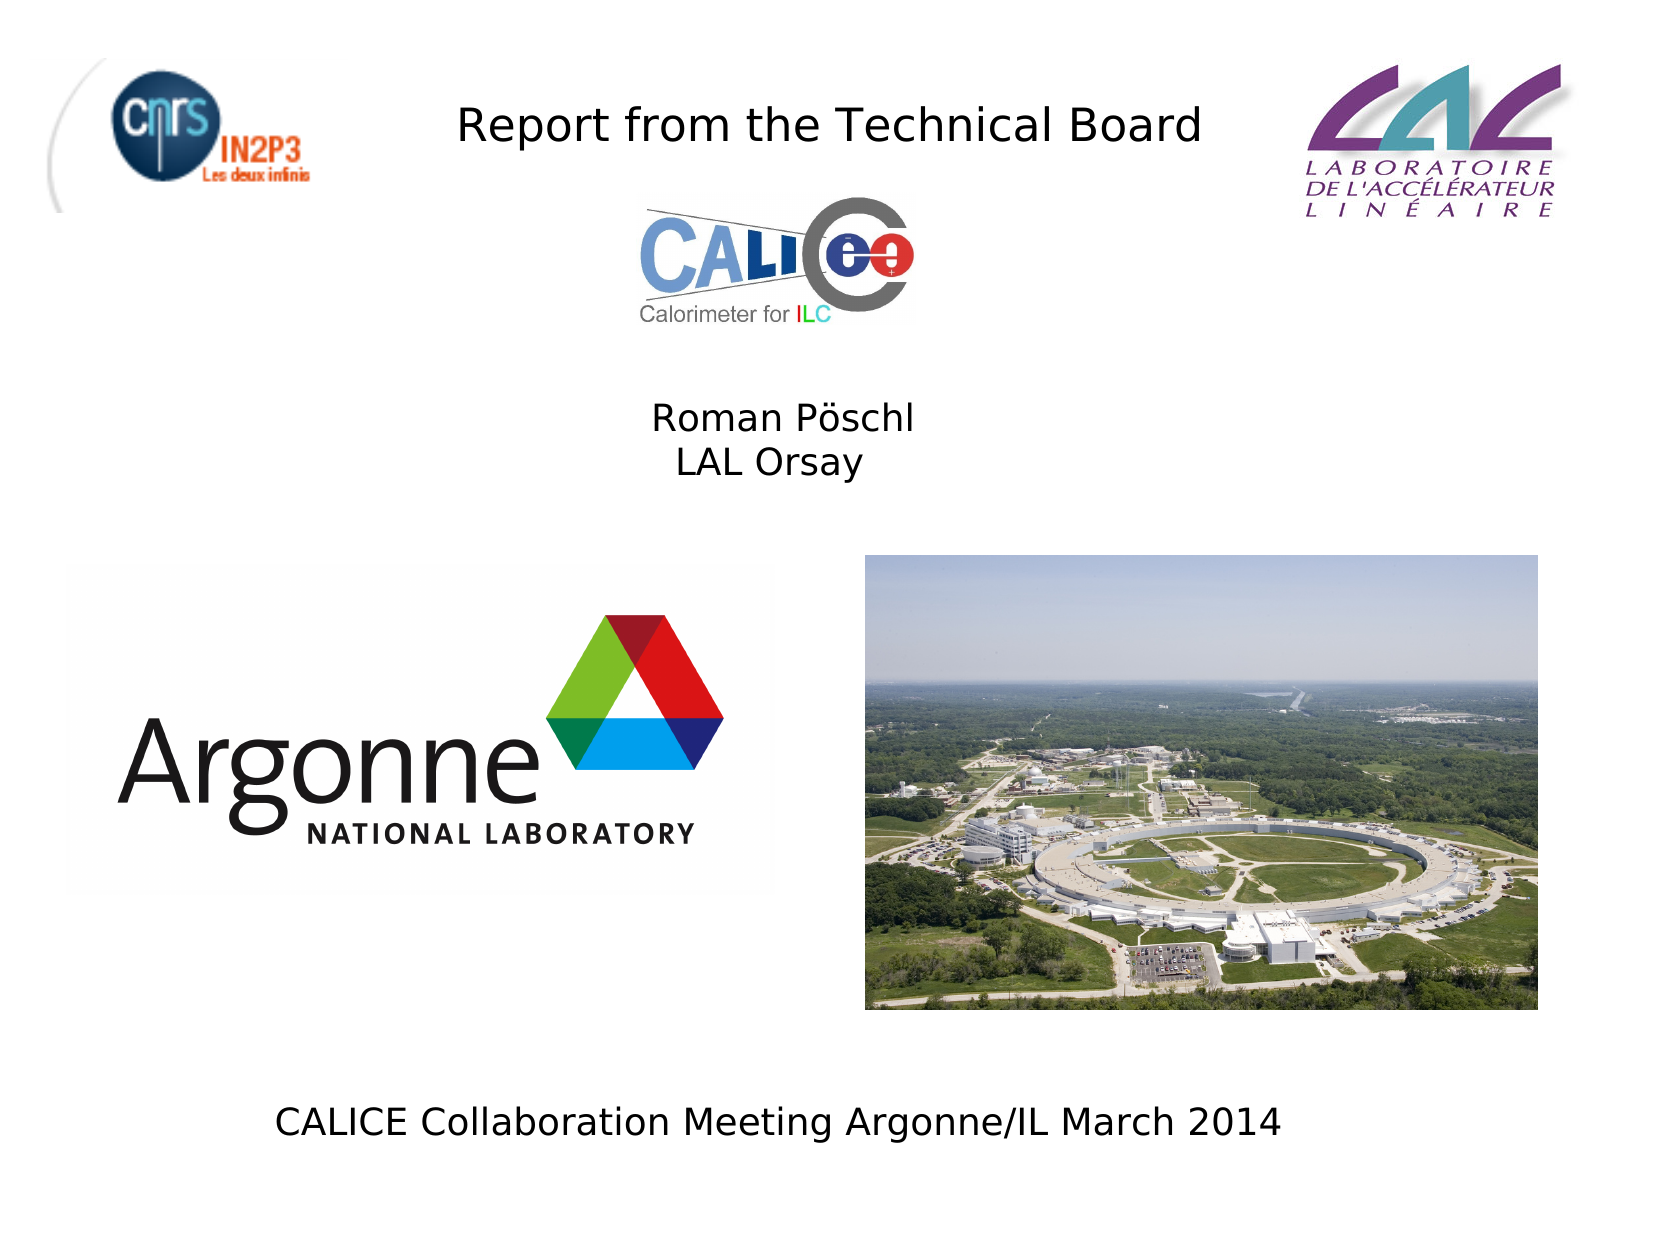

Report from the Technical Board
 Roman Pöschl
 LAL Orsay
CALICE Collaboration Meeting Argonne/IL March 2014